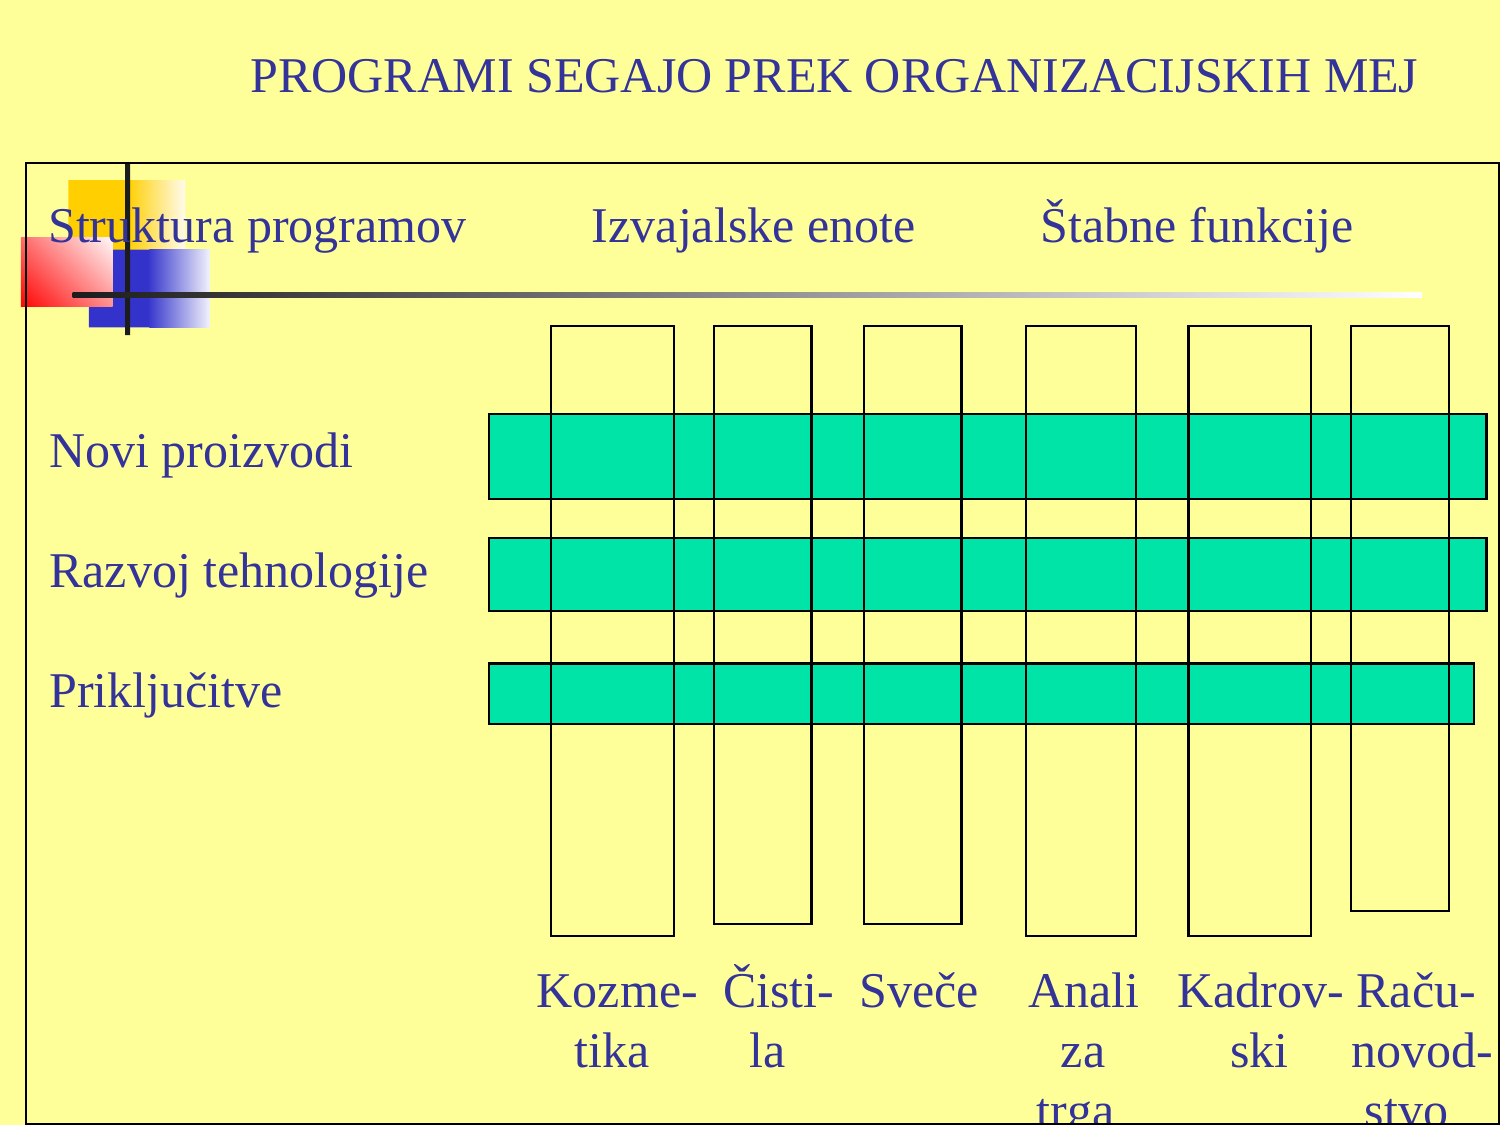

PROGRAMI SEGAJO PREK ORGANIZACIJSKIH MEJ
Struktura programov Izvajalske enote Štabne funkcije
Novi proizvodi
Razvoj tehnologije
Priključitve
 Kozme- Čisti- Sveče Anali Kadrov- Raču-
 tika la za ski novod-
 trga stvo